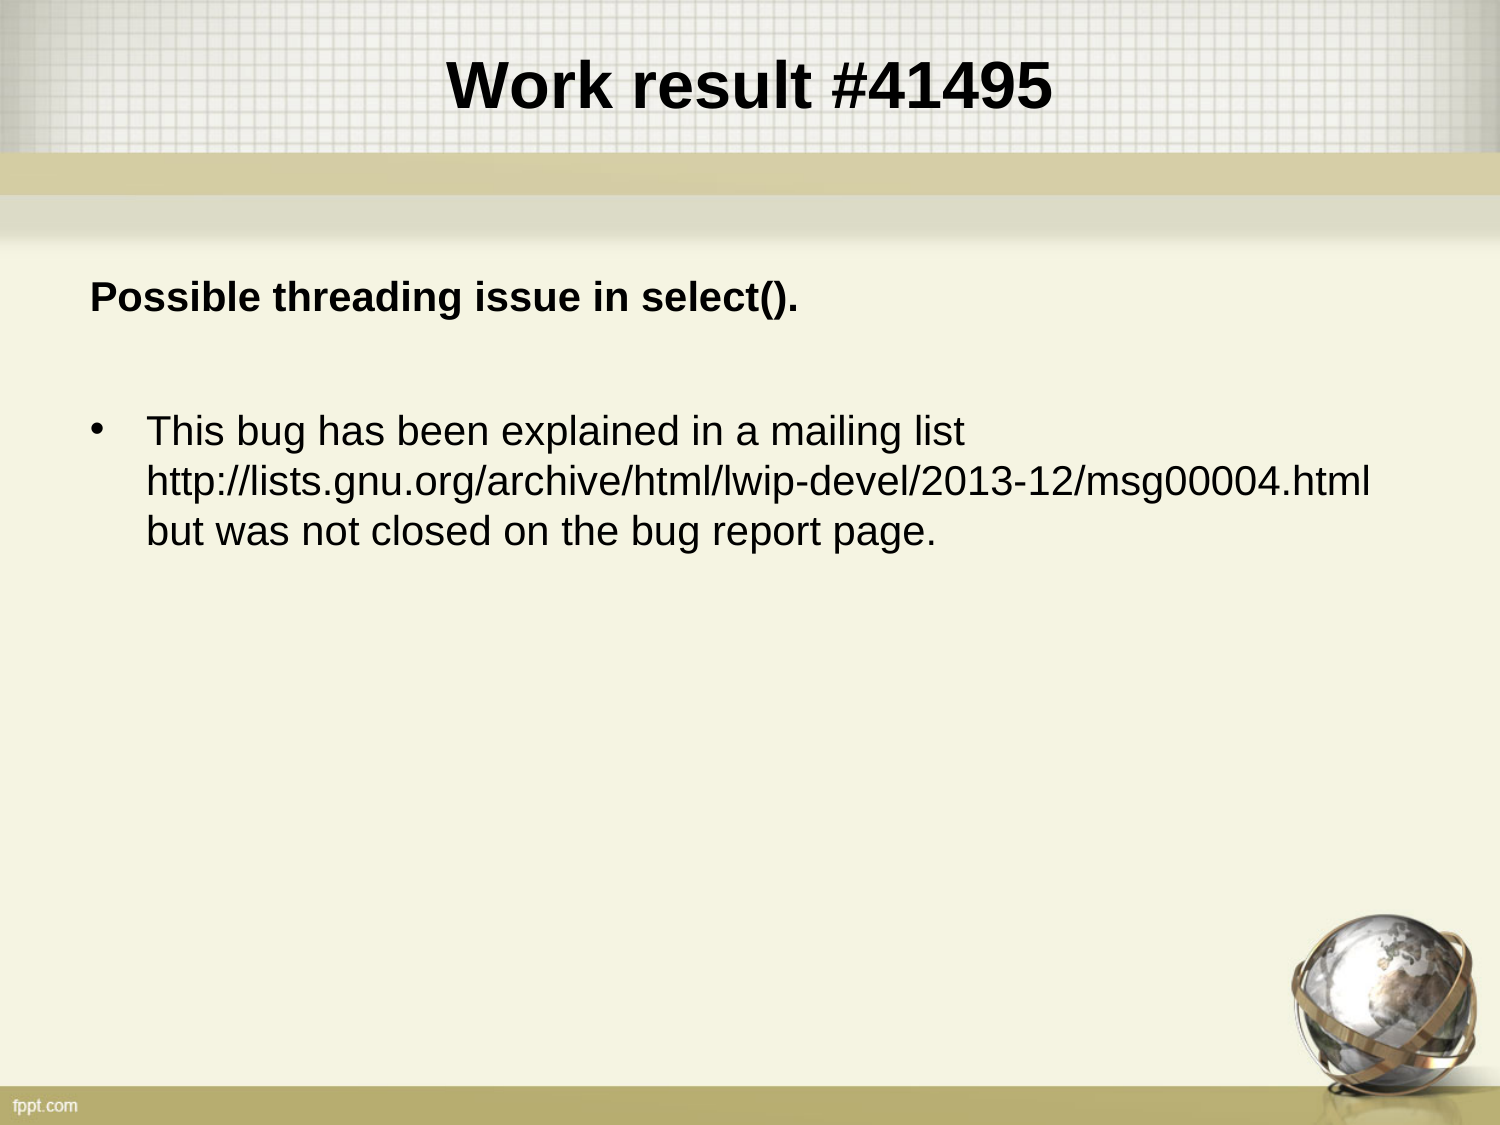

# Work result #41495
Possible threading issue in select().
This bug has been explained in a mailing list http://lists.gnu.org/archive/html/lwip-devel/2013-12/msg00004.html but was not closed on the bug report page.